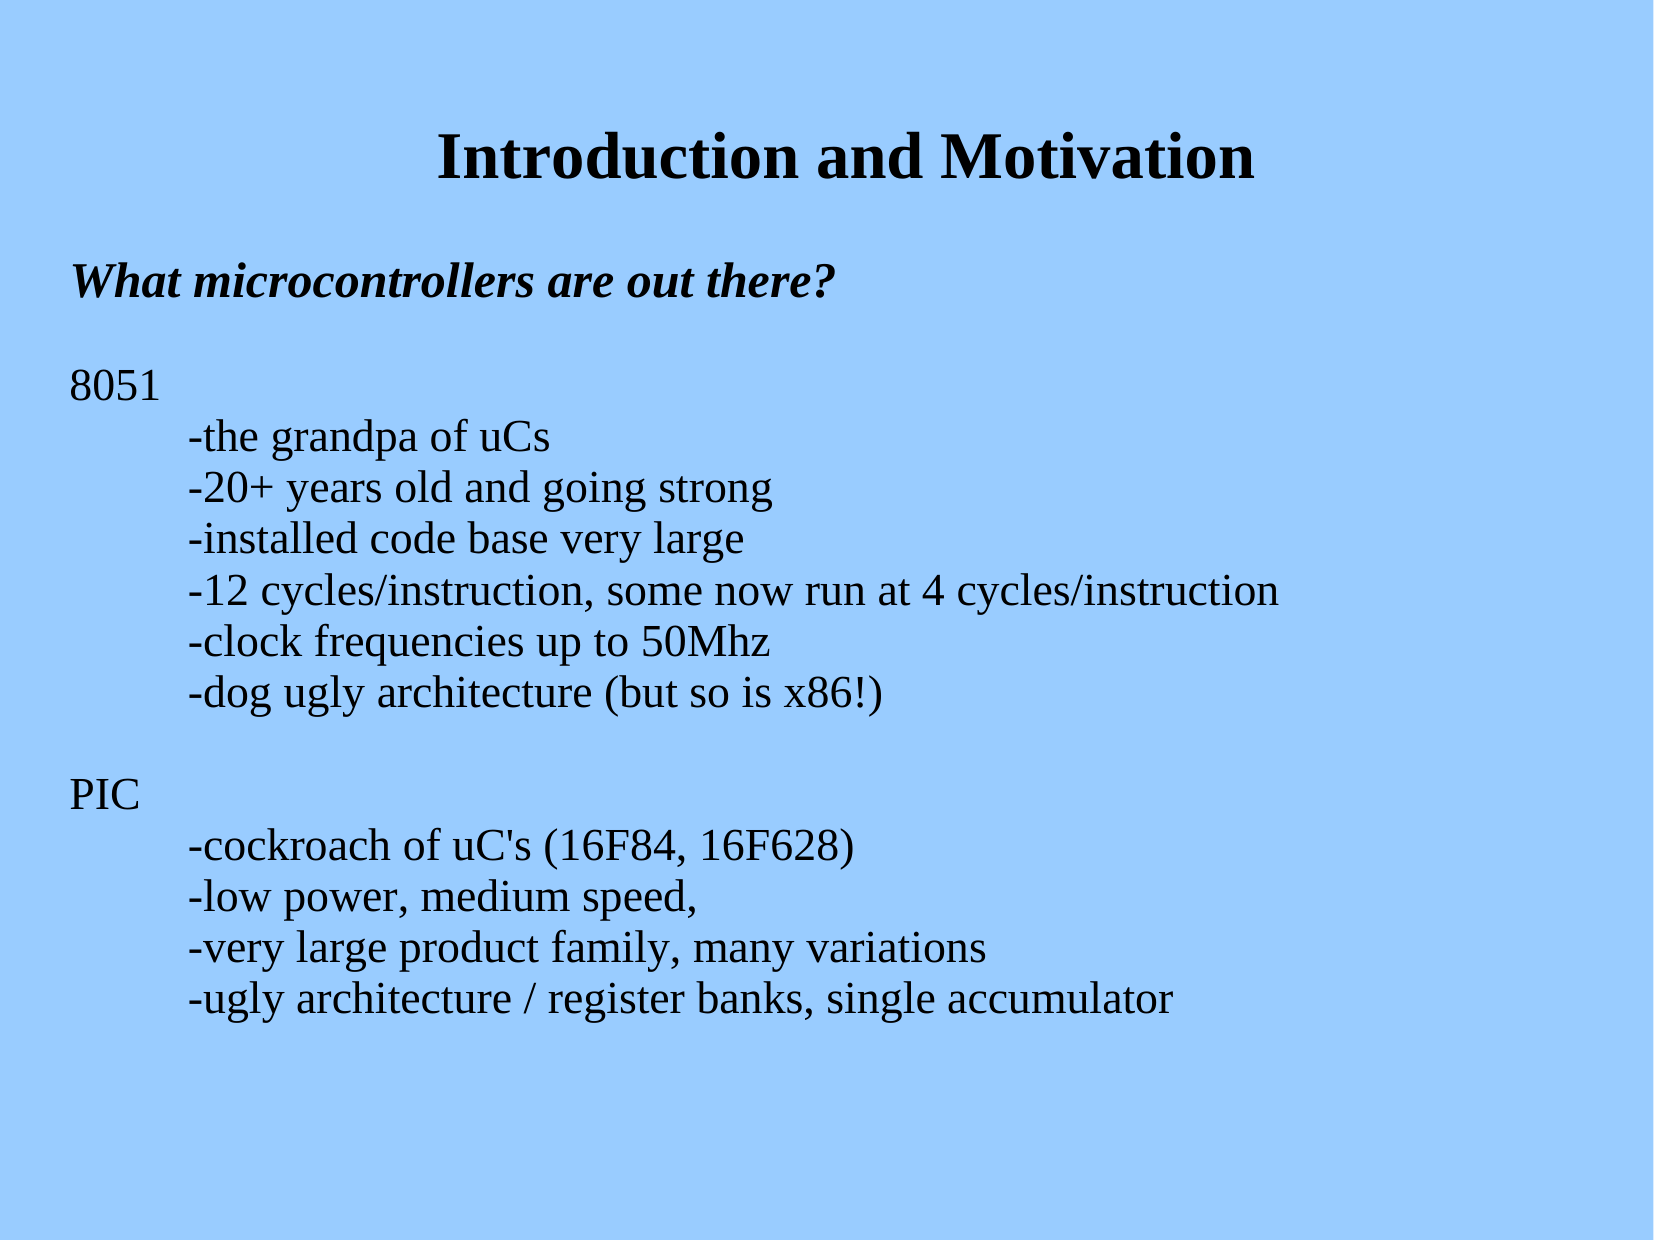

Introduction and Motivation
What microcontrollers are out there?
8051
 	-the grandpa of uCs
	-20+ years old and going strong
	-installed code base very large
	-12 cycles/instruction, some now run at 4 cycles/instruction
	-clock frequencies up to 50Mhz
	-dog ugly architecture (but so is x86!)
PIC
	-cockroach of uC's (16F84, 16F628)
	-low power, medium speed,
	-very large product family, many variations
	-ugly architecture / register banks, single accumulator